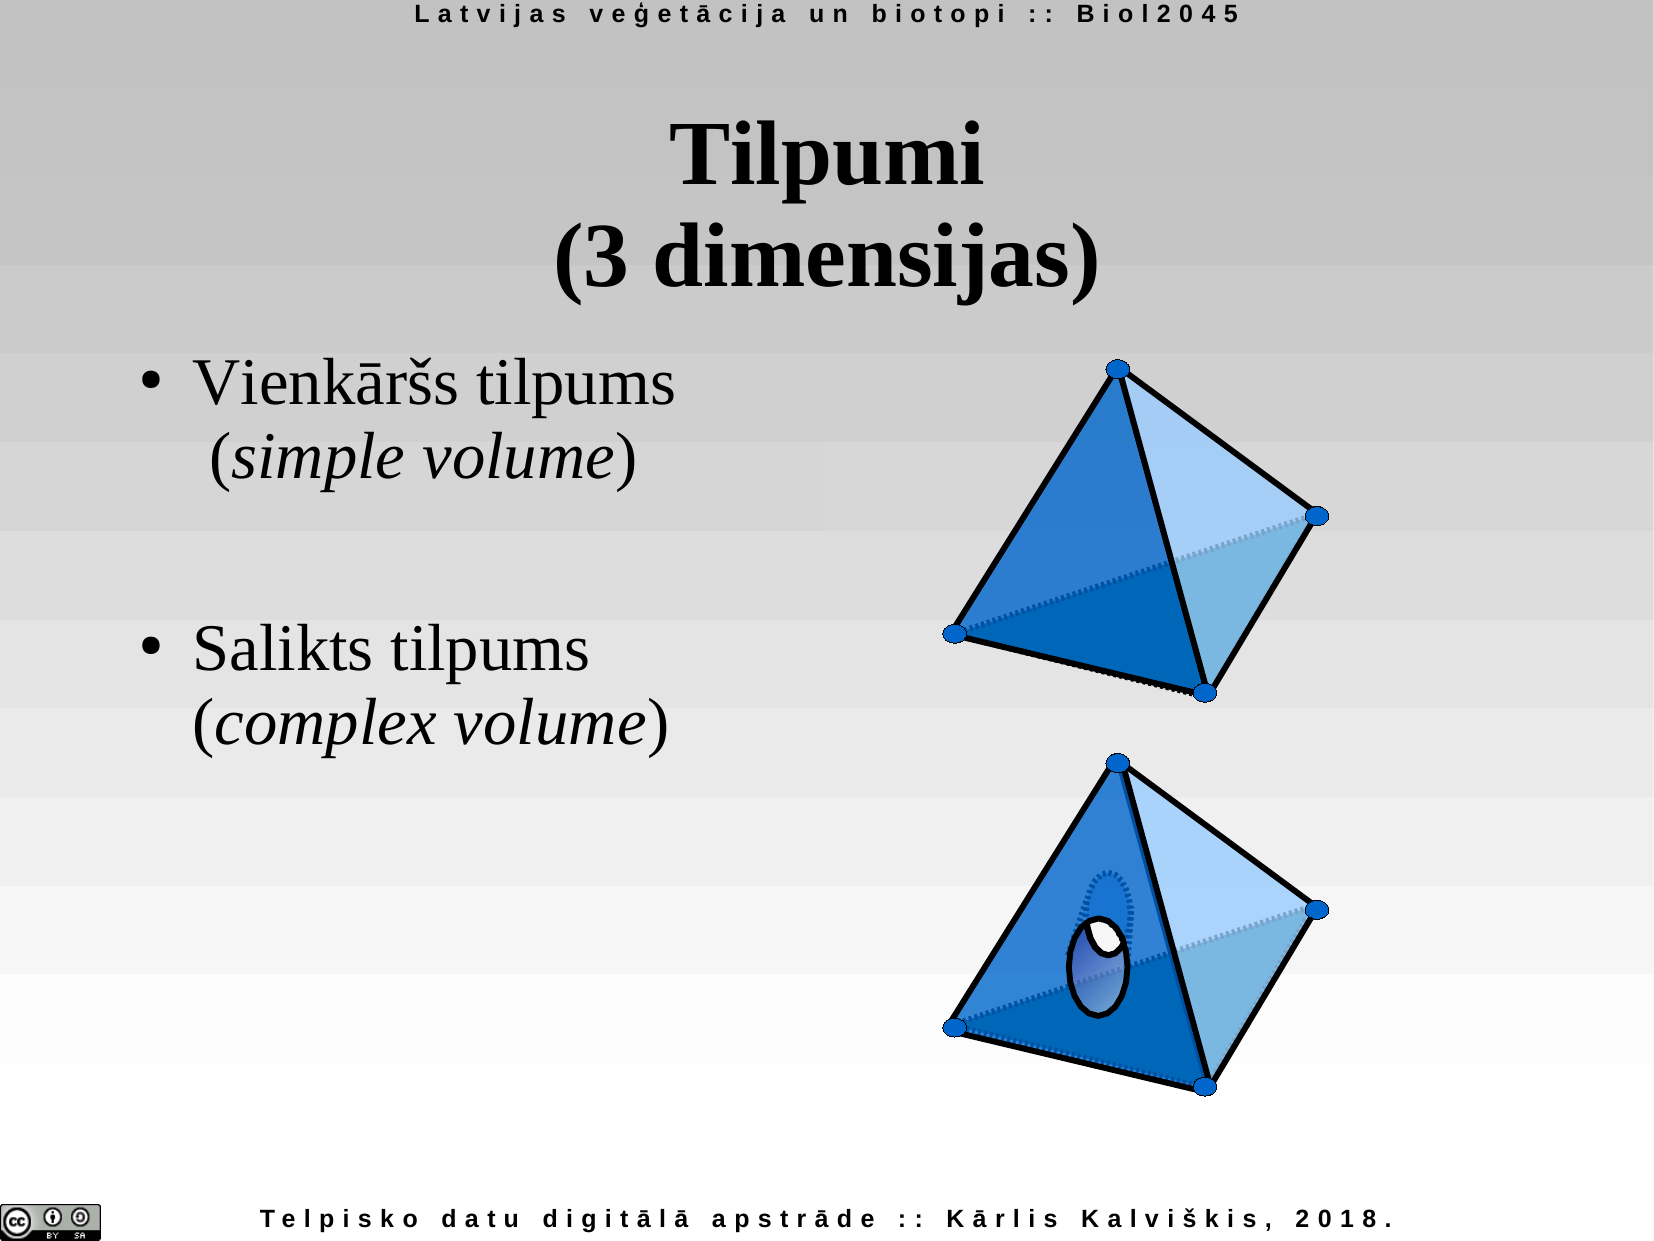

# Tilpumi (3 dimensijas)
Vienkāršs tilpums
 (simple volume)
Salikts tilpums
(complex volume)